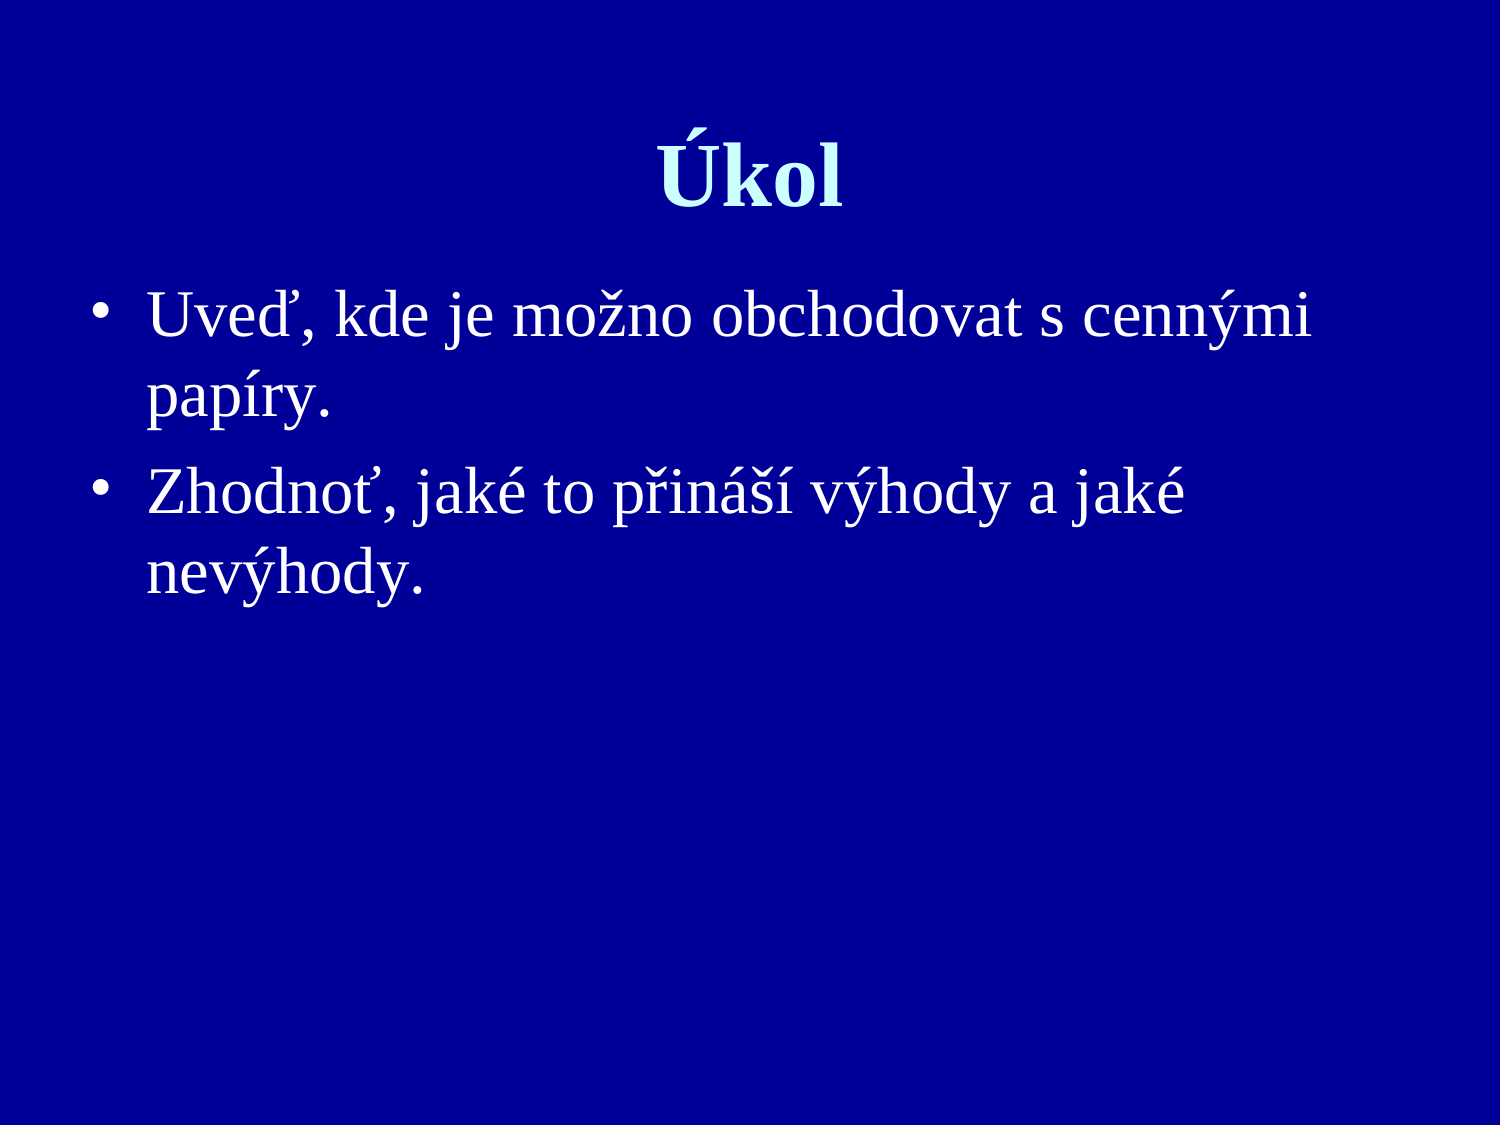

# Úkol
Uveď, kde je možno obchodovat s cennými papíry.
Zhodnoť, jaké to přináší výhody a jaké nevýhody.